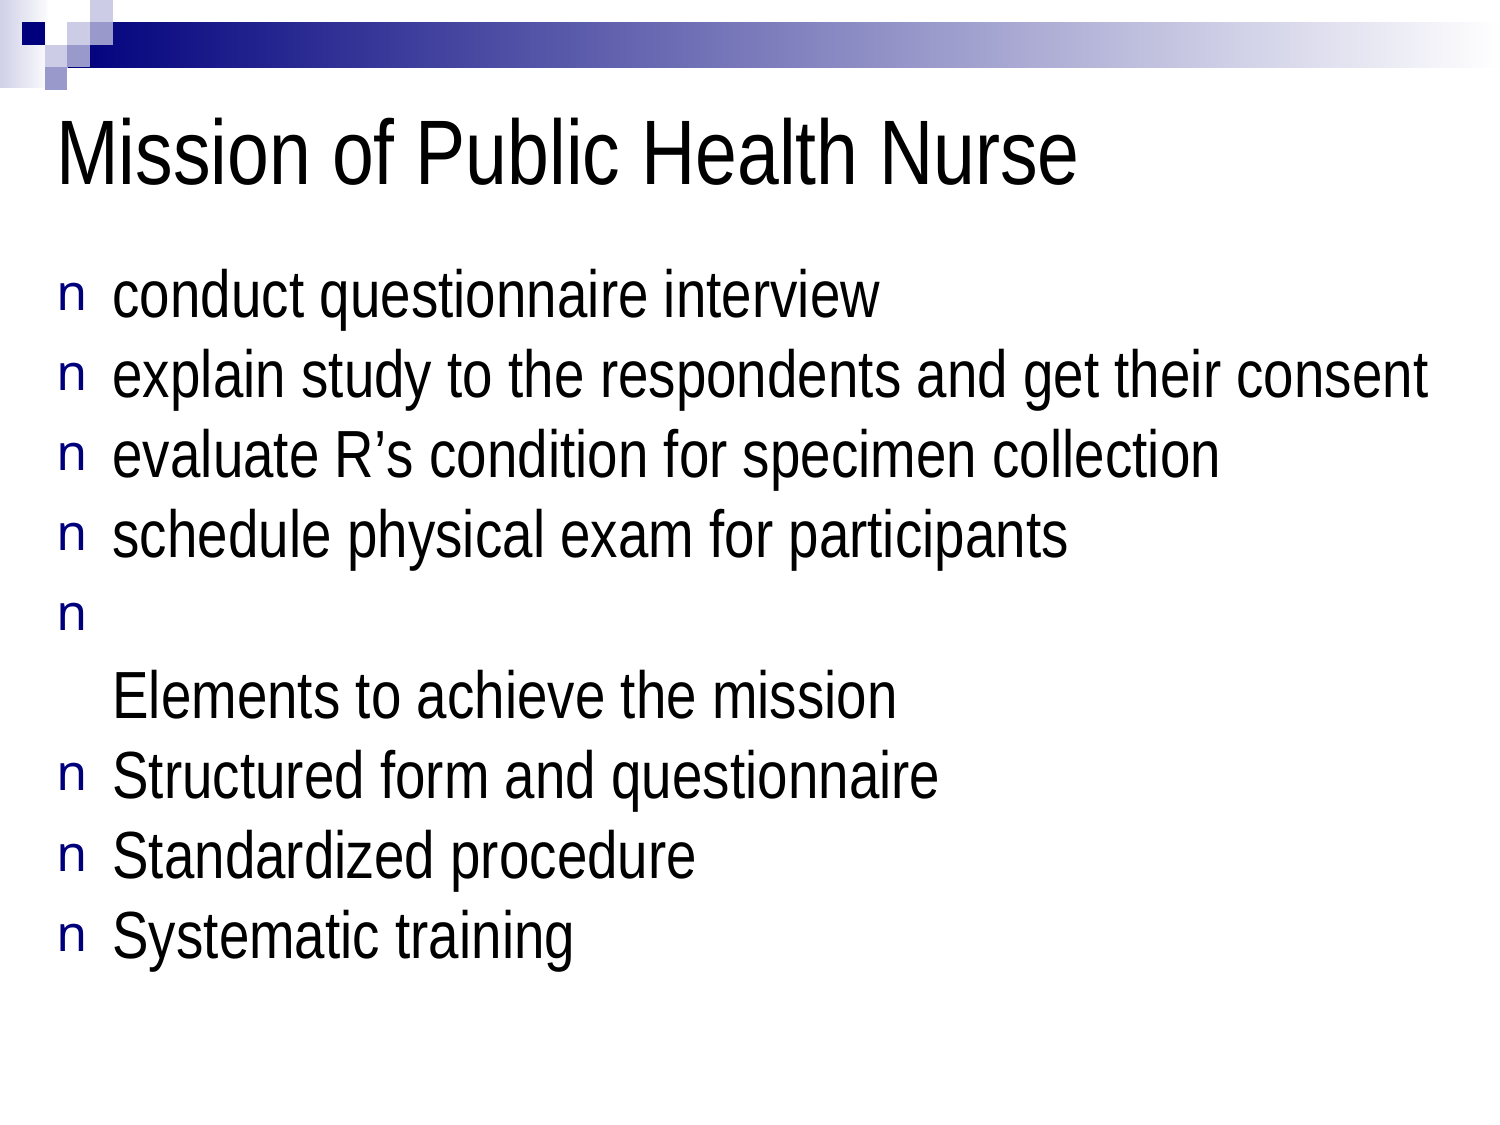

# Mission of Public Health Nurse
conduct questionnaire interview
explain study to the respondents and get their consent
evaluate R’s condition for specimen collection
schedule physical exam for participants
Elements to achieve the mission
Structured form and questionnaire
Standardized procedure
Systematic training